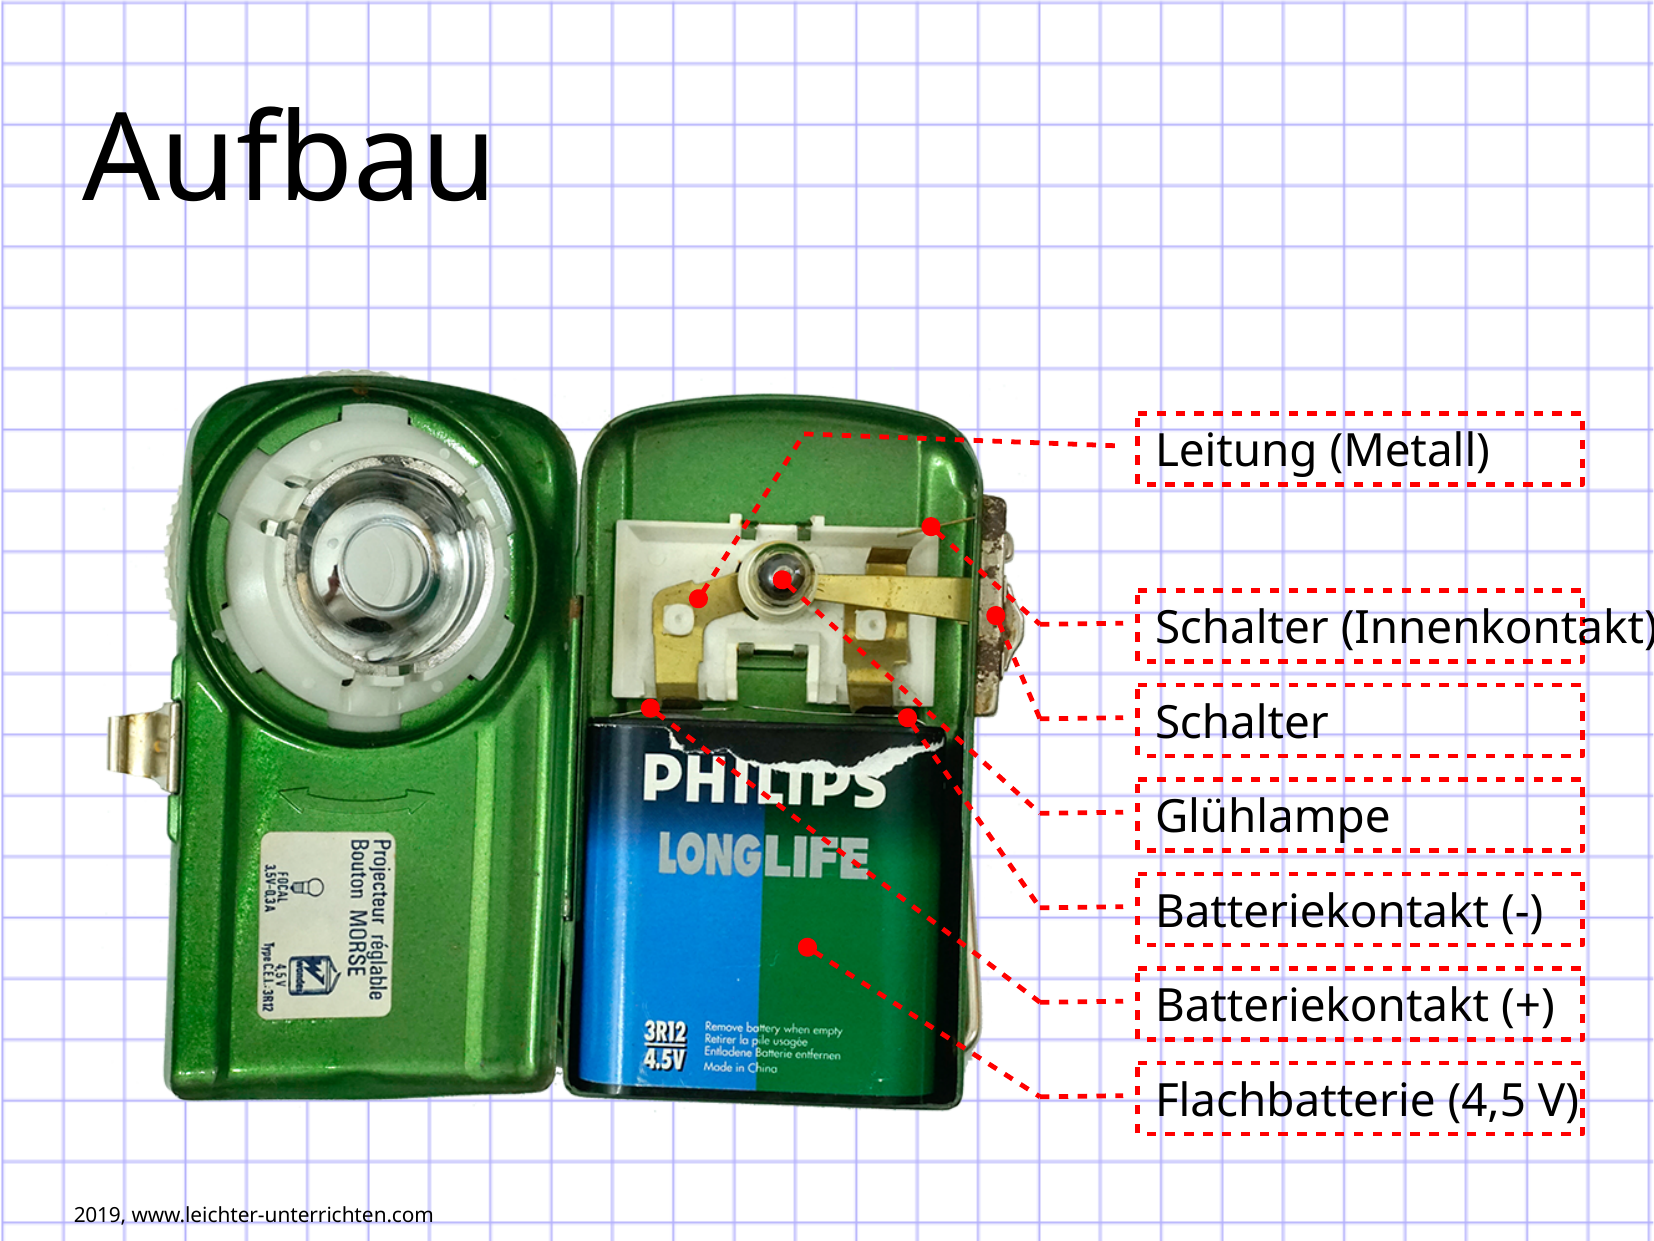

# Aufbau
Leitung (Metall)
Schalter (Innenkontakt)
Schalter
Glühlampe
Batteriekontakt (-)
Batteriekontakt (+)
Flachbatterie (4,5 V)